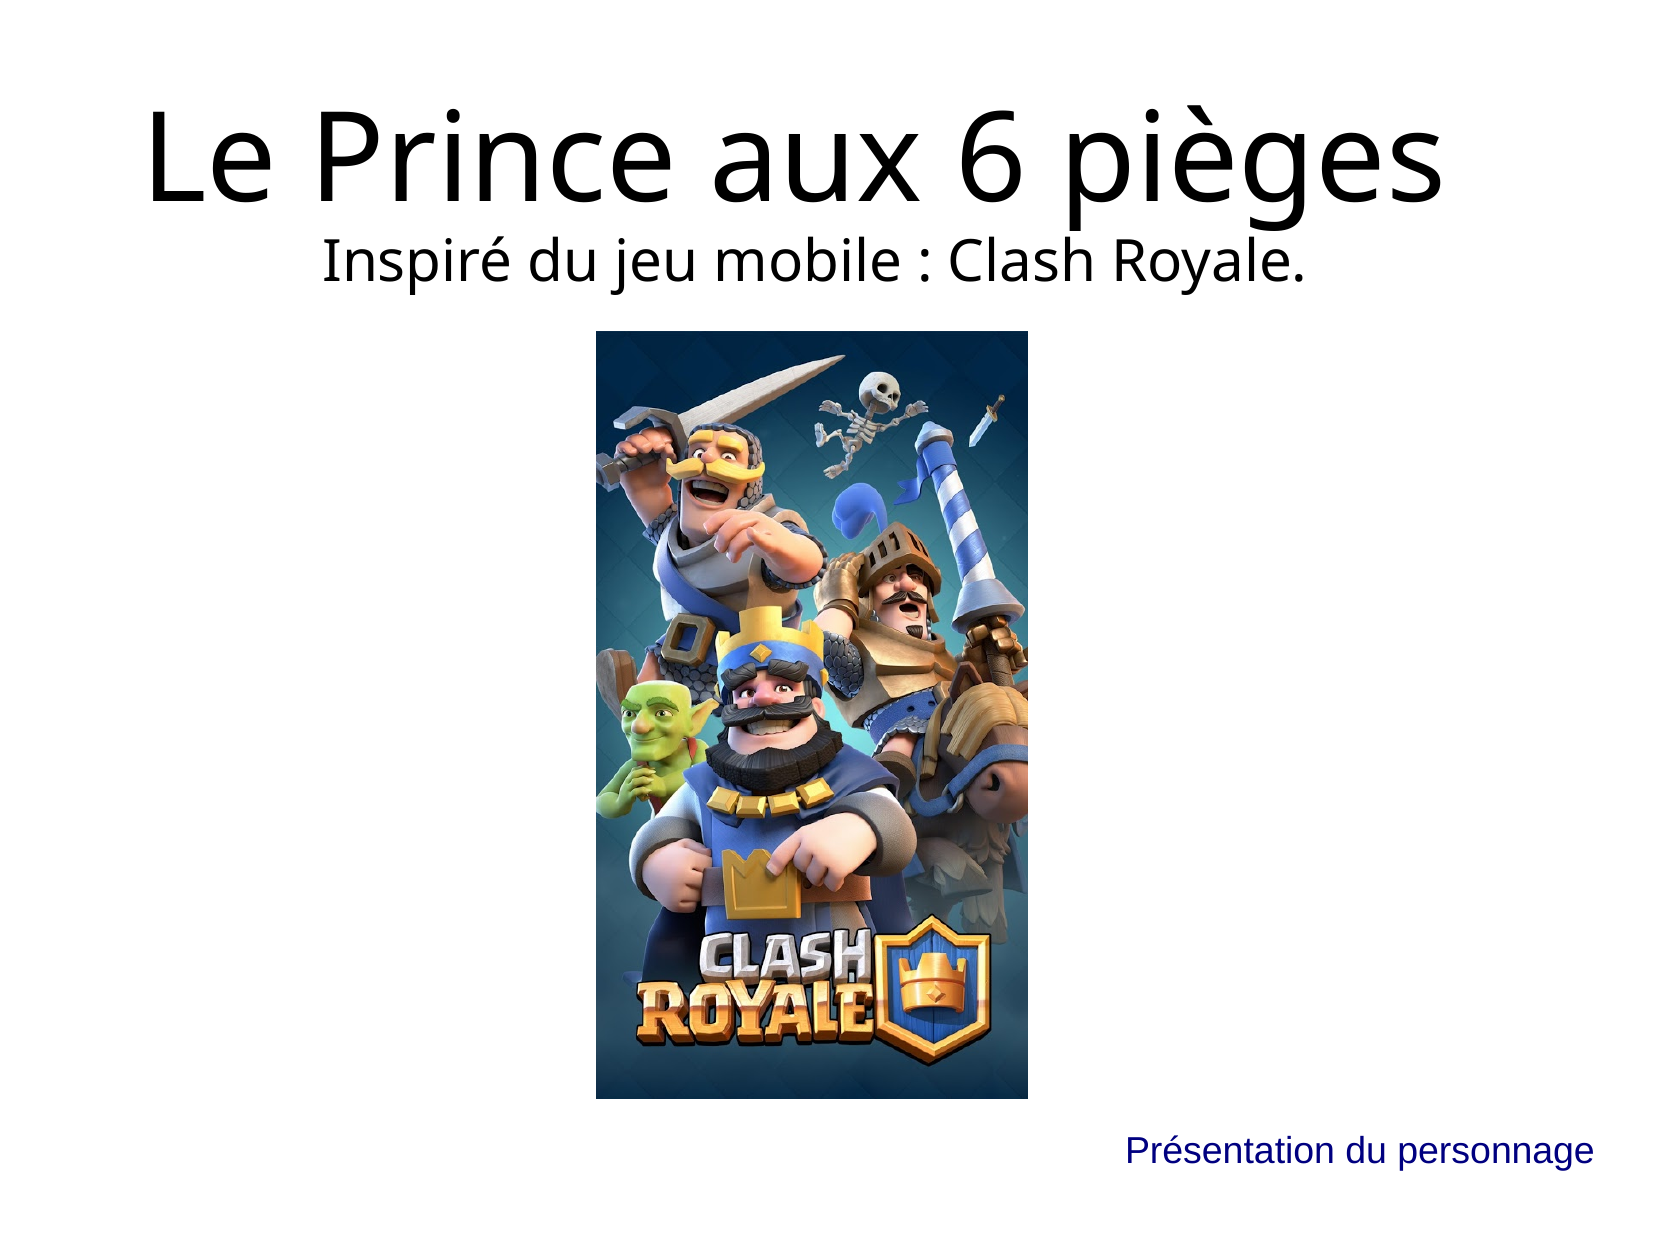

# Le Prince aux 6 pièges
Inspiré du jeu mobile : Clash Royale.
Présentation du personnage